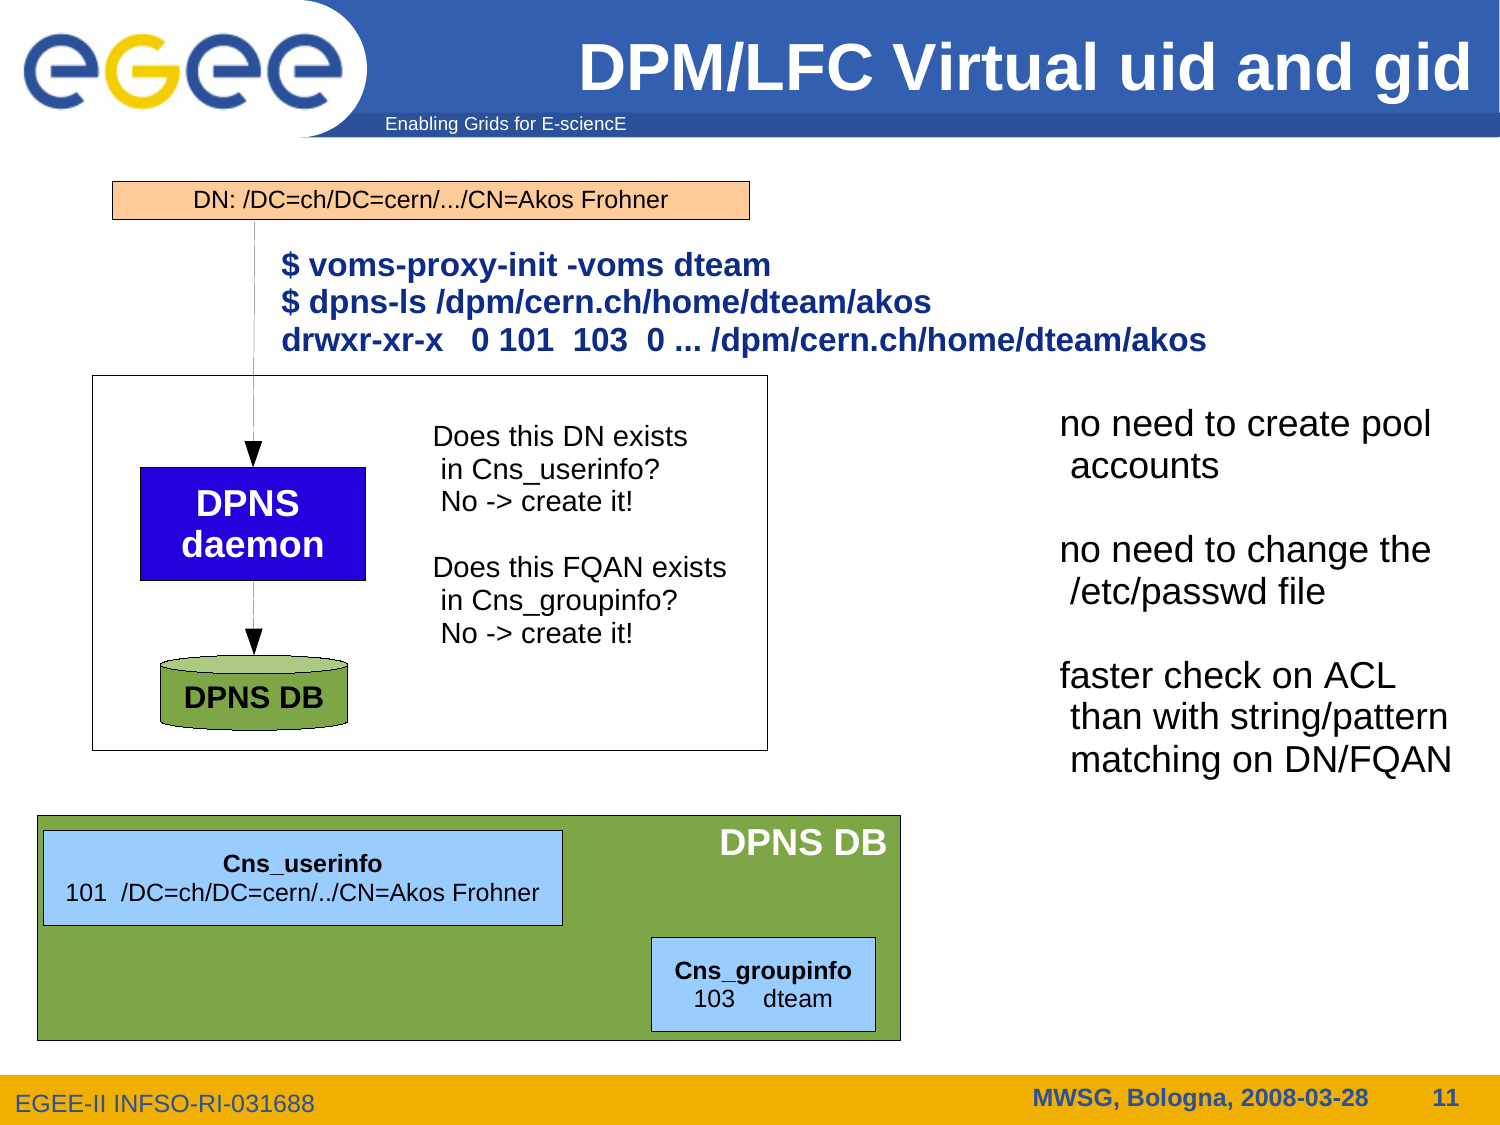

# DPM/LFC Virtual uid and gid
DN: /DC=ch/DC=cern/.../CN=Akos Frohner
$ voms-proxy-init -voms dteam
$ dpns-ls /dpm/cern.ch/home/dteam/akos
drwxr-xr-x 0 101 103 0 ... /dpm/cern.ch/home/dteam/akos
 no need to create pool
 accounts
 no need to change the
 /etc/passwd file
 faster check on ACL
 than with string/pattern
 matching on DN/FQAN
 Does this DN exists
 in Cns_userinfo?
 No -> create it!
 Does this FQAN exists
 in Cns_groupinfo?
 No -> create it!
DPNS
daemon
DPNS DB
DPNS DB
Cns_userinfo
101 /DC=ch/DC=cern/../CN=Akos Frohner
Cns_groupinfo
103 dteam
MWSG, Bologna, 2008-03-28
11